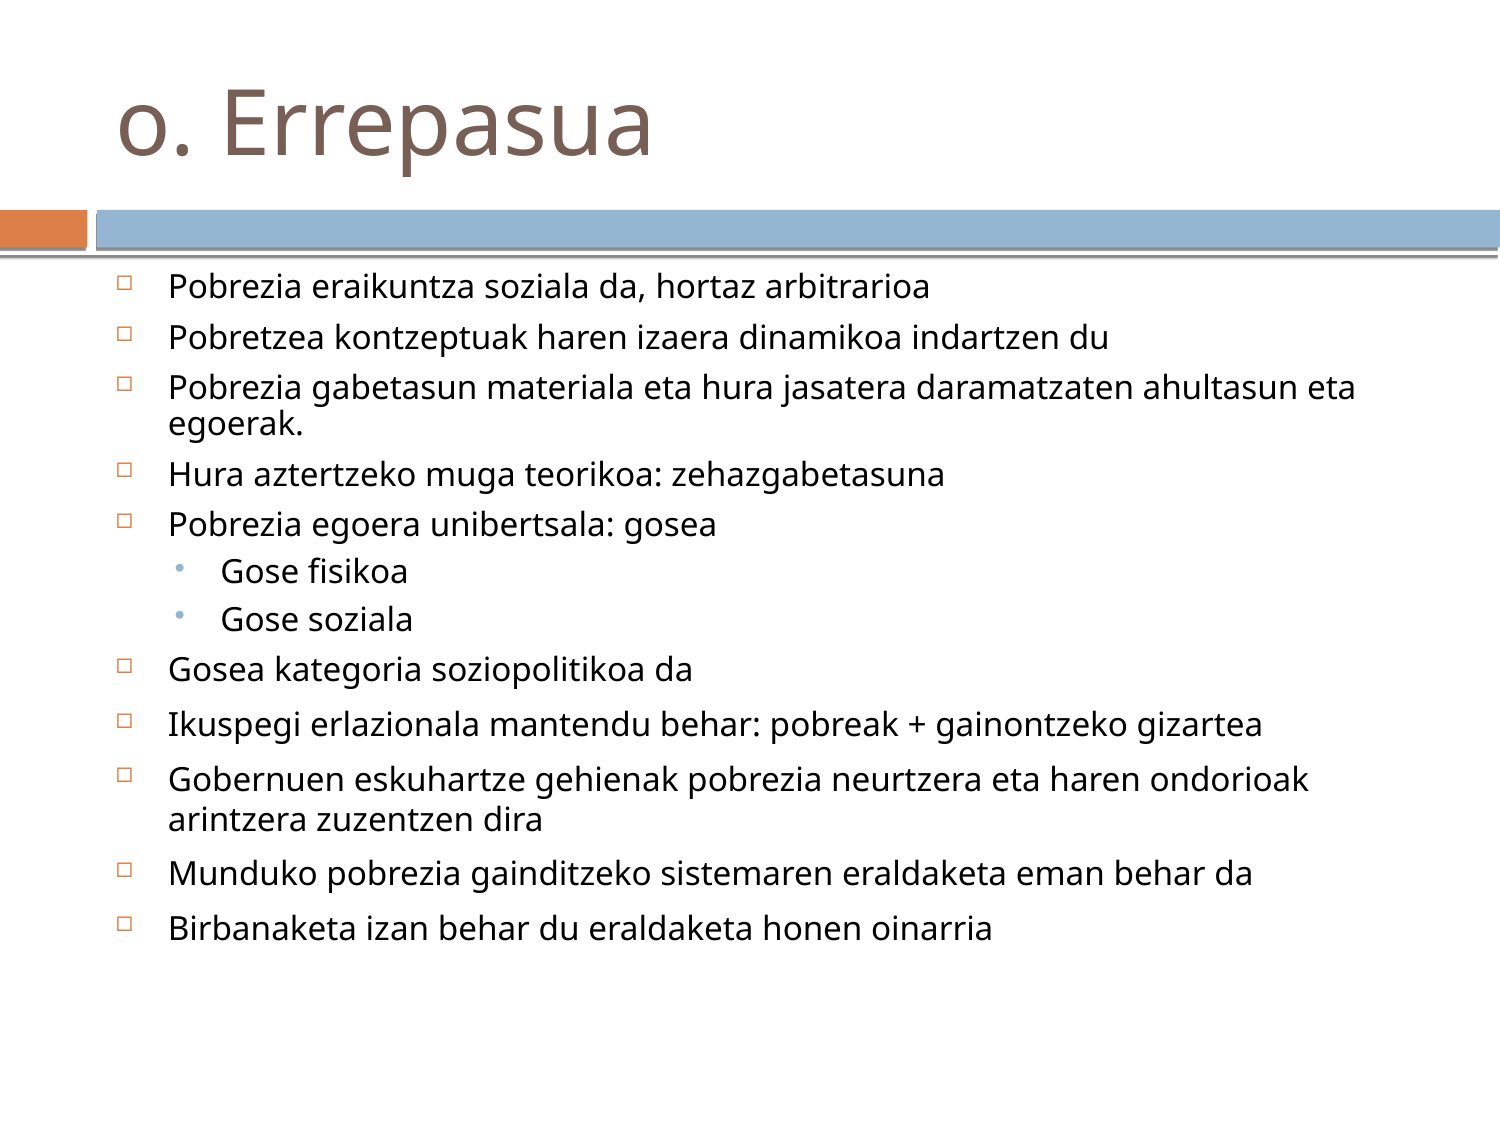

# o. Errepasua
Pobrezia eraikuntza soziala da, hortaz arbitrarioa
Pobretzea kontzeptuak haren izaera dinamikoa indartzen du
Pobrezia gabetasun materiala eta hura jasatera daramatzaten ahultasun eta egoerak.
Hura aztertzeko muga teorikoa: zehazgabetasuna
Pobrezia egoera unibertsala: gosea
Gose fisikoa
Gose soziala
Gosea kategoria soziopolitikoa da
Ikuspegi erlazionala mantendu behar: pobreak + gainontzeko gizartea
Gobernuen eskuhartze gehienak pobrezia neurtzera eta haren ondorioak arintzera zuzentzen dira
Munduko pobrezia gainditzeko sistemaren eraldaketa eman behar da
Birbanaketa izan behar du eraldaketa honen oinarria